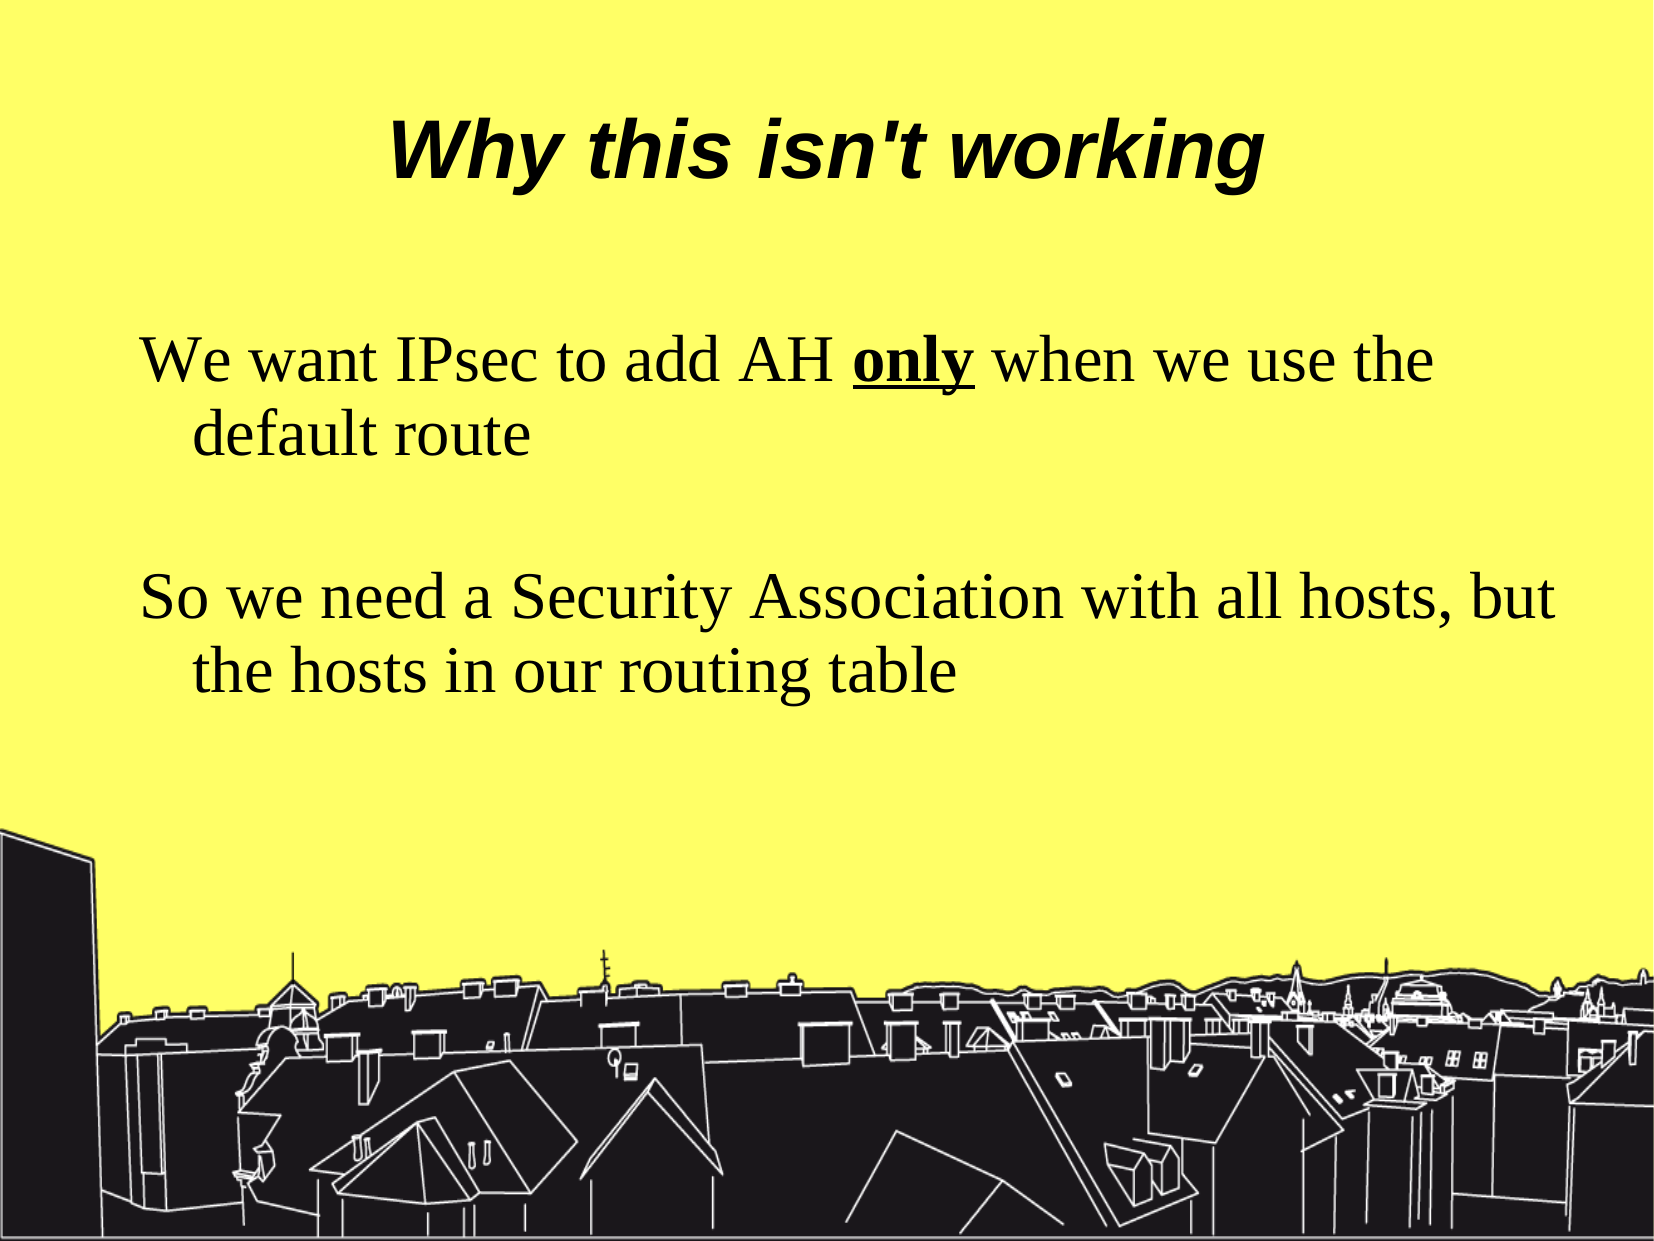

# Why this isn't working
We want IPsec to add AH only when we use the default route
So we need a Security Association with all hosts, but the hosts in our routing table